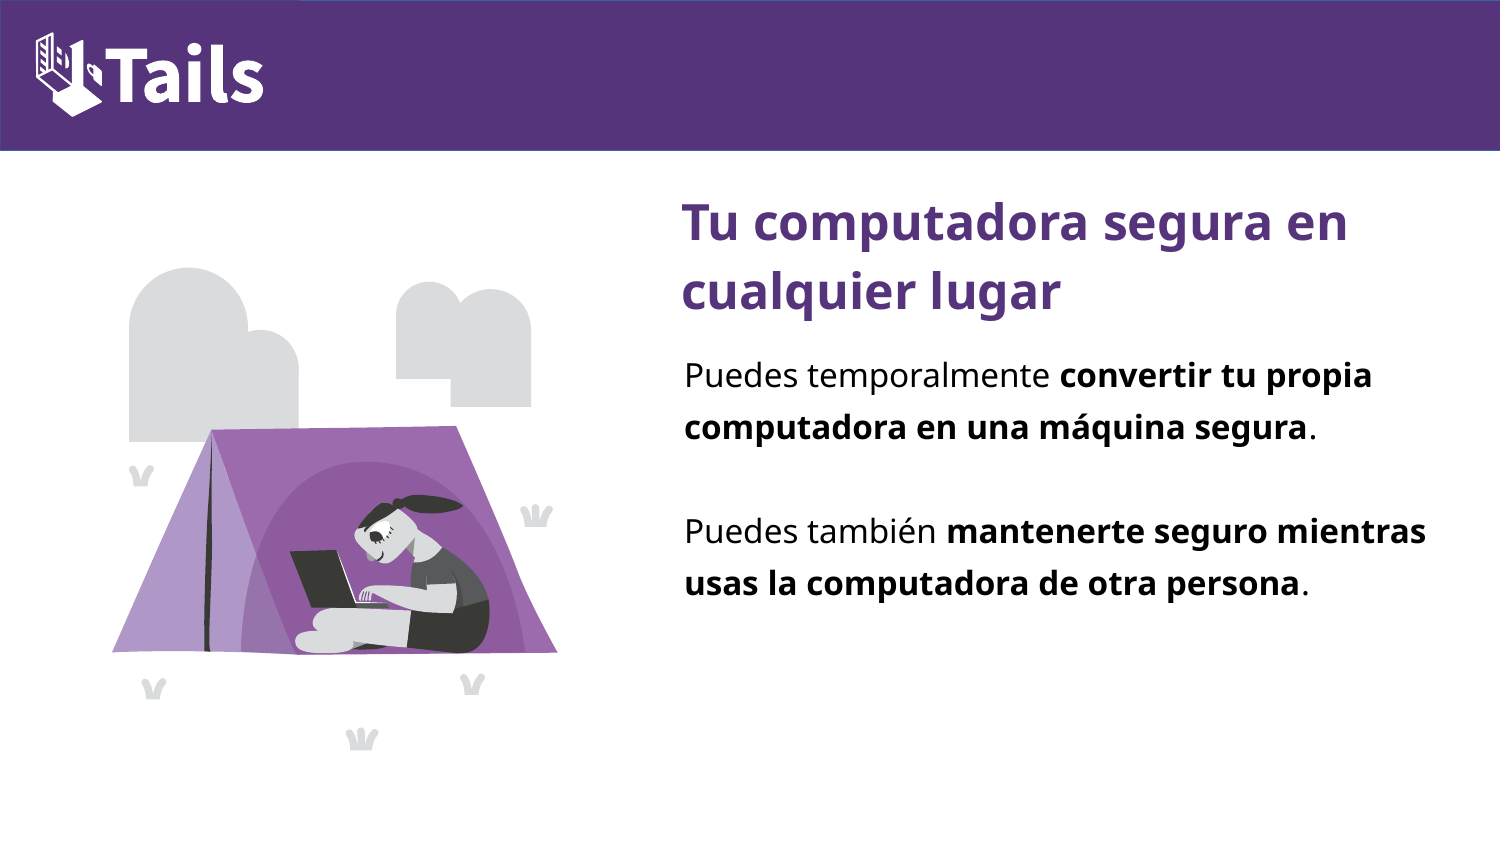

# Tu computadora segura en cualquier lugar
Puedes temporalmente convertir tu propia computadora en una máquina segura.
Puedes también mantenerte seguro mientras usas la computadora de otra persona.